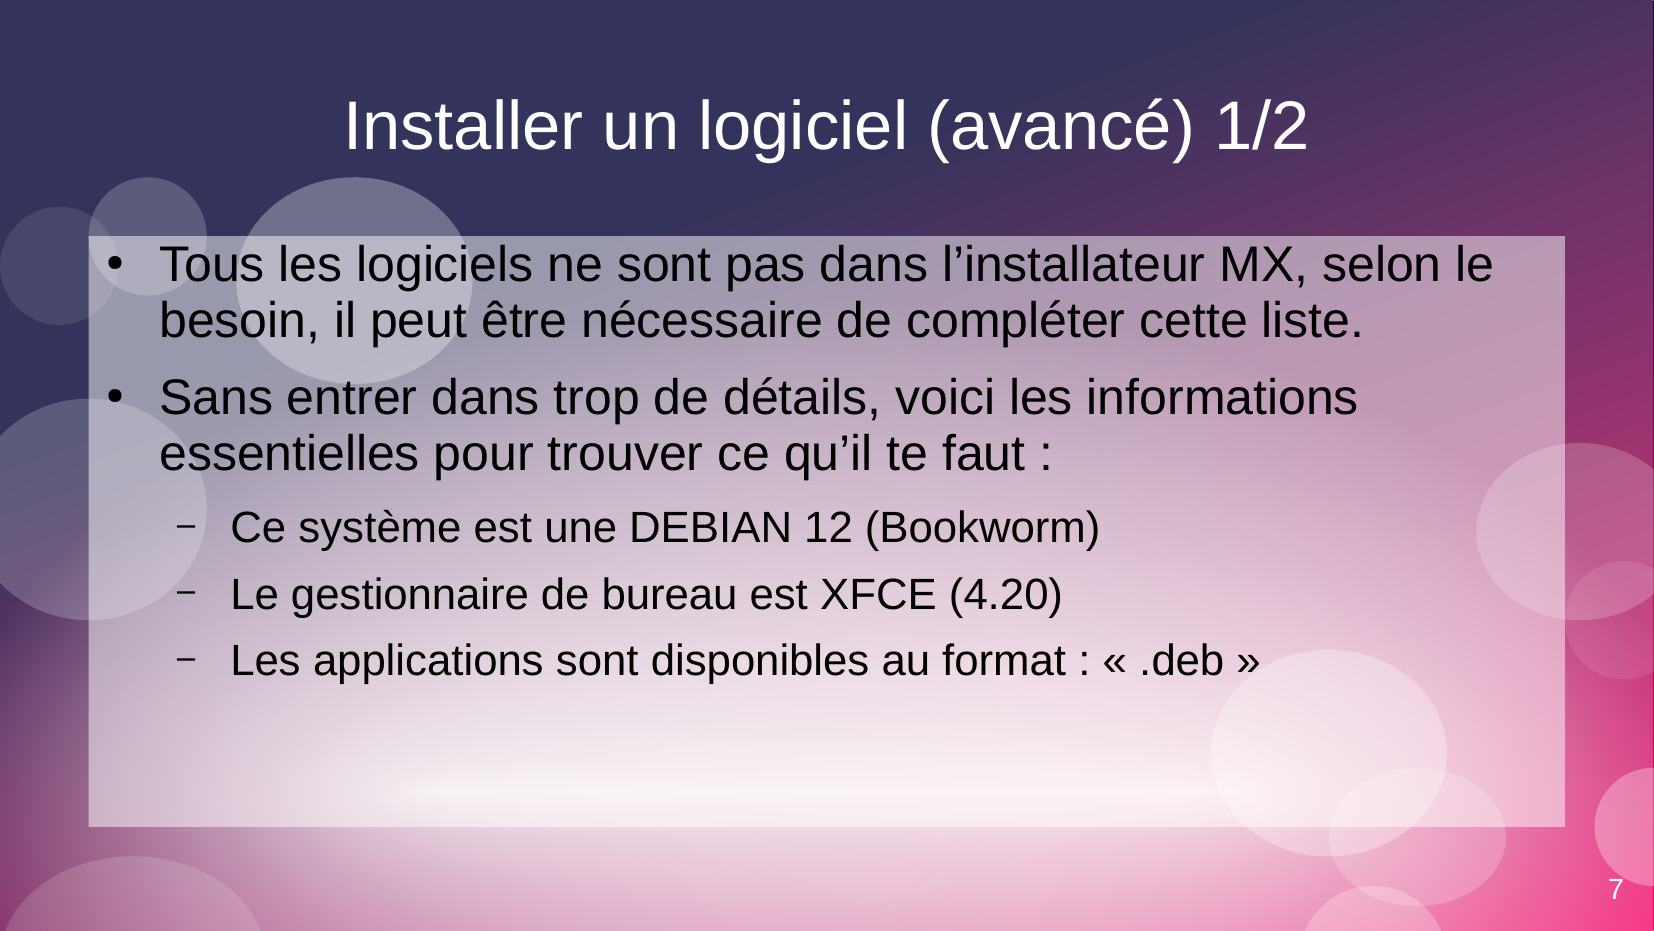

# Installer un logiciel (avancé) 1/2
Tous les logiciels ne sont pas dans l’installateur MX, selon le besoin, il peut être nécessaire de compléter cette liste.
Sans entrer dans trop de détails, voici les informations essentielles pour trouver ce qu’il te faut :
Ce système est une DEBIAN 12 (Bookworm)
Le gestionnaire de bureau est XFCE (4.20)
Les applications sont disponibles au format : « .deb »